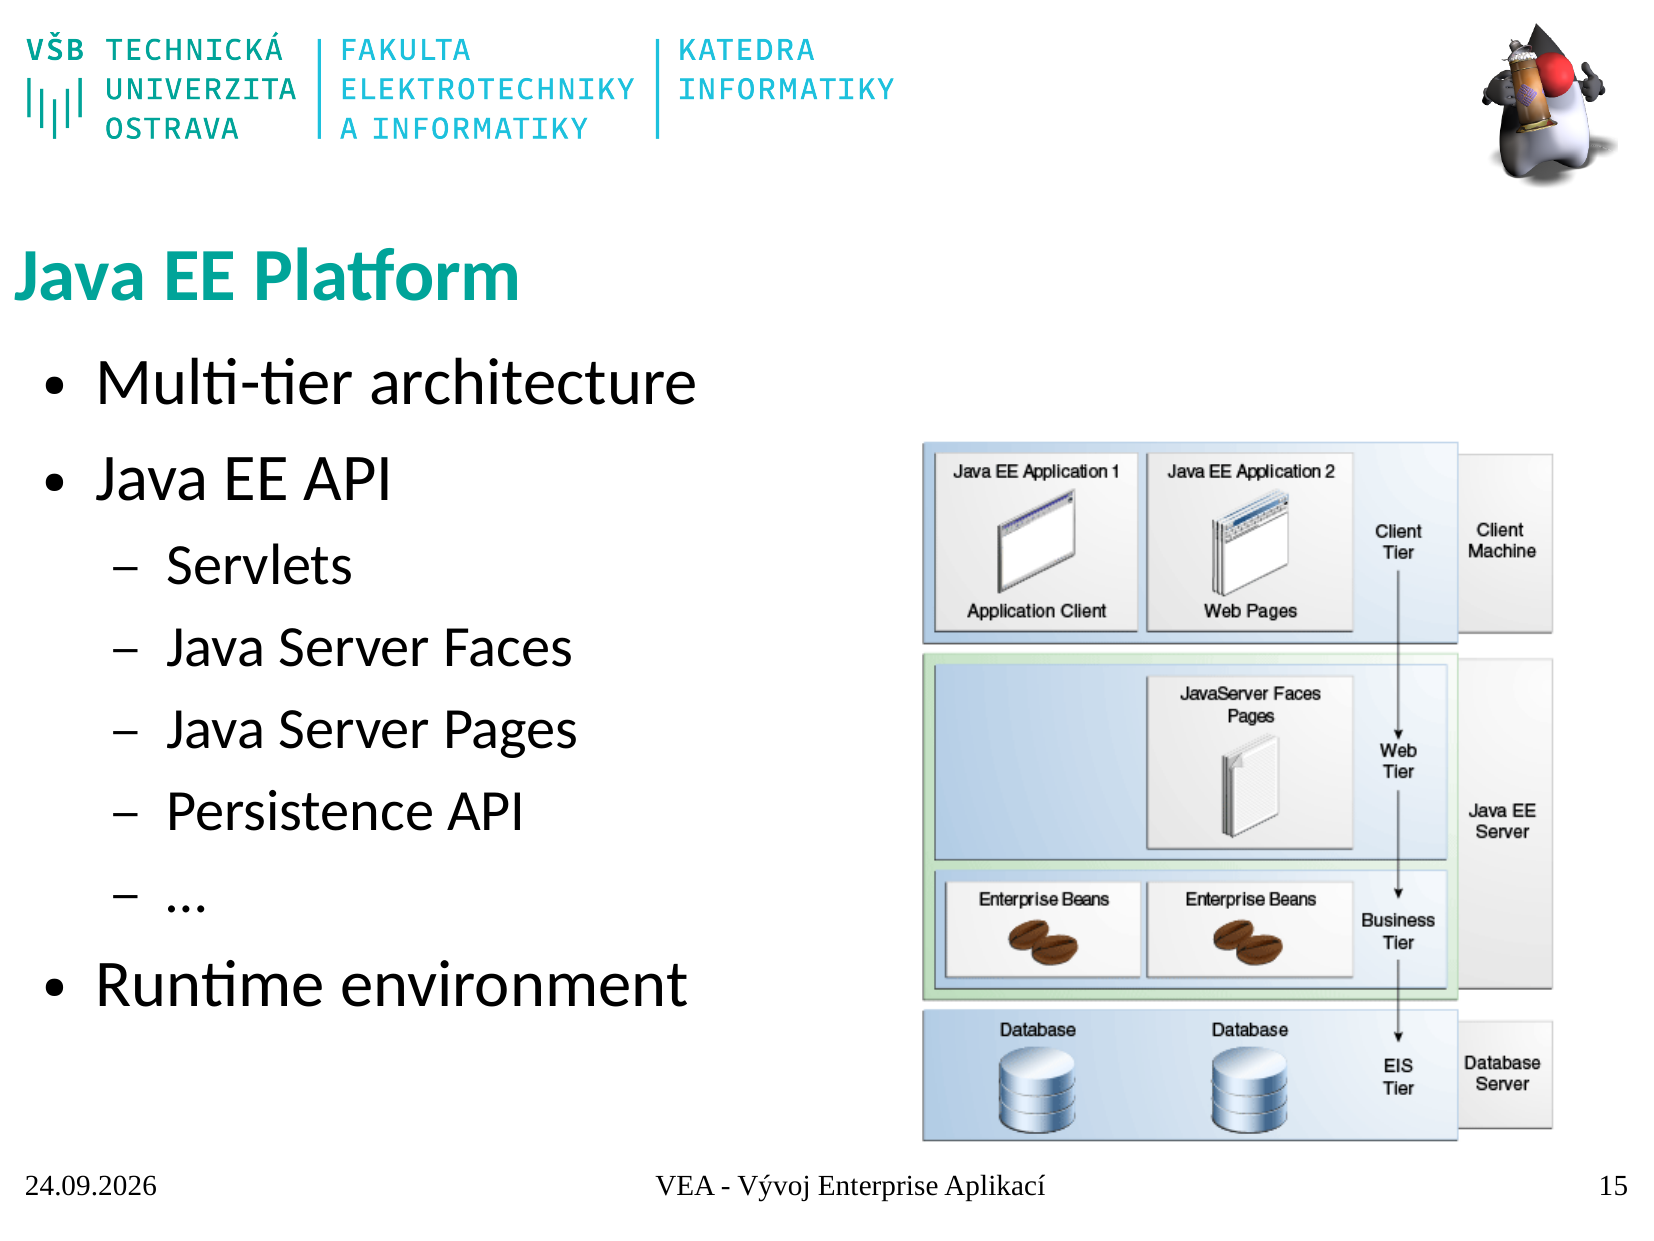

Java EE Platform
# Multi-tier architecture
Java EE API
Servlets
Java Server Faces
Java Server Pages
Persistence API
…
Runtime environment
VEA - Vývoj Enterprise Aplikací
15